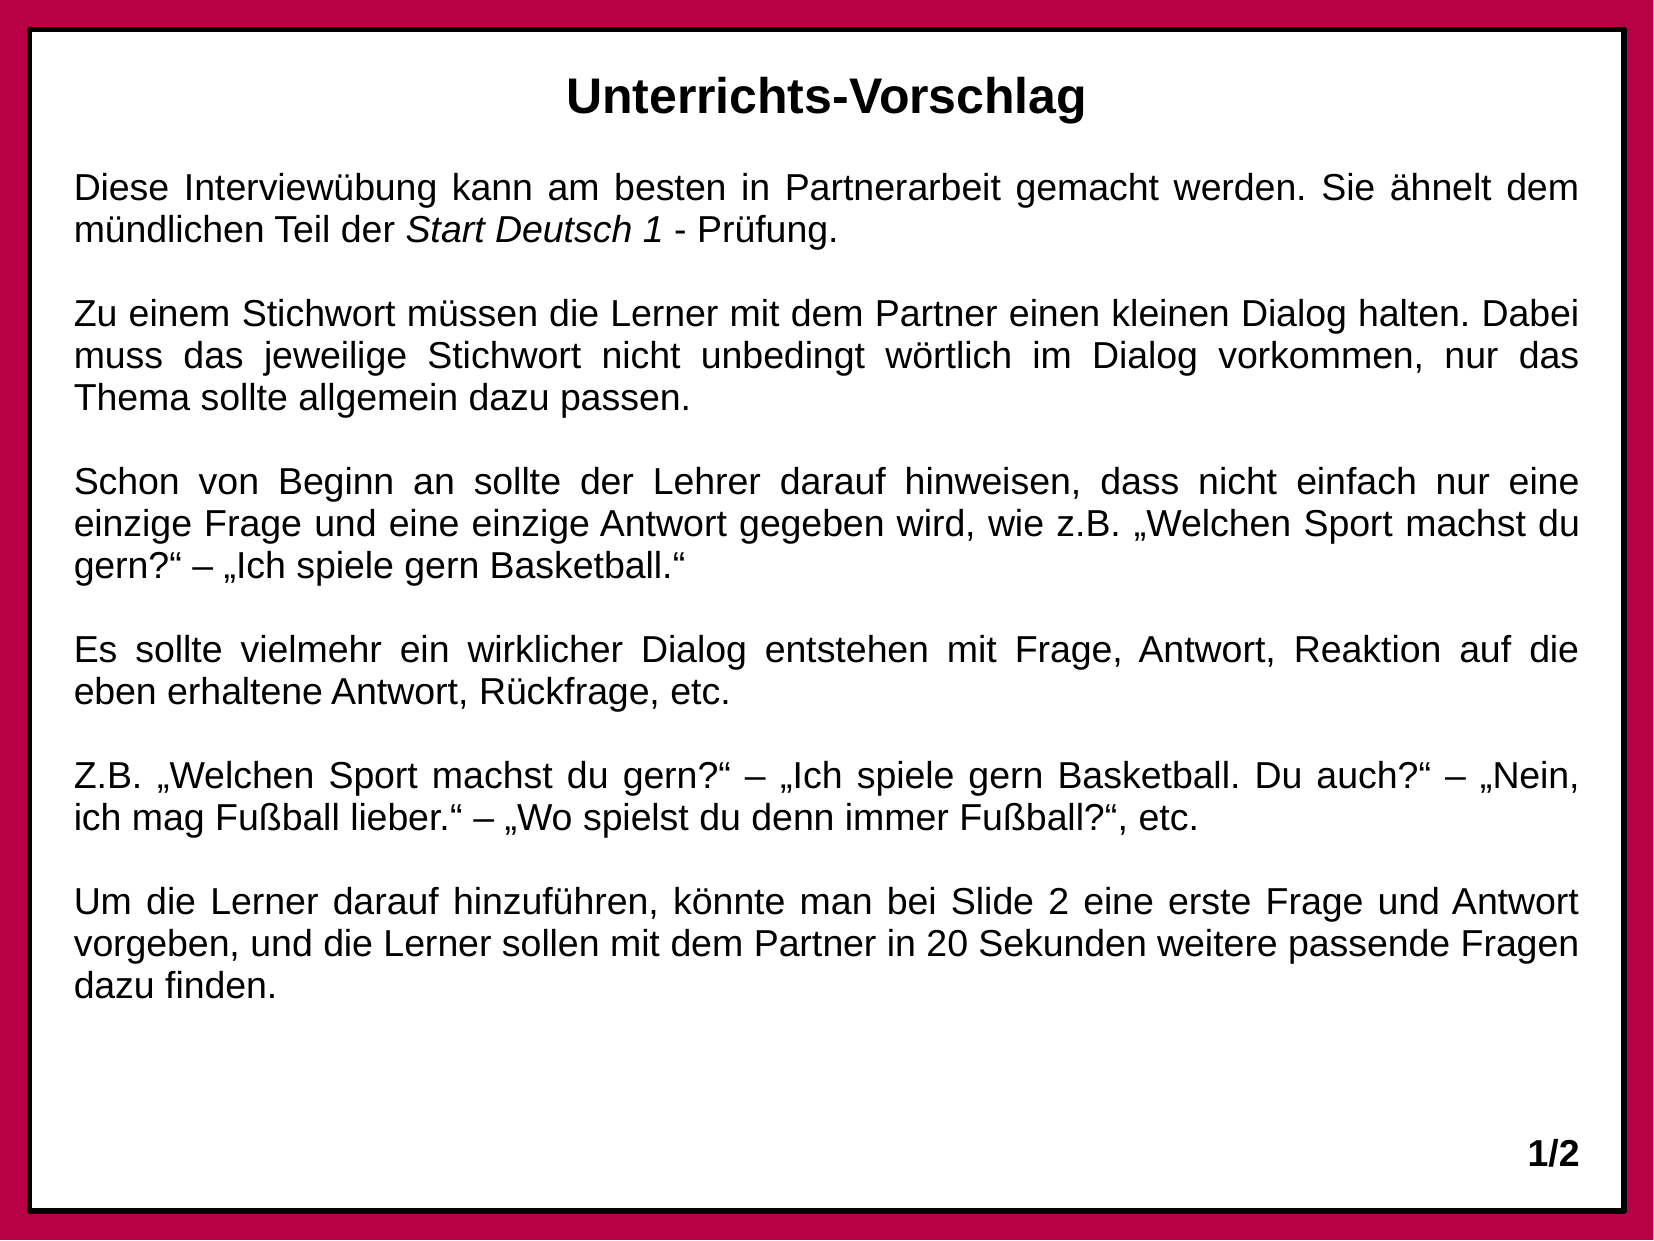

Unterrichts-Vorschlag
Diese Interviewübung kann am besten in Partnerarbeit gemacht werden. Sie ähnelt dem mündlichen Teil der Start Deutsch 1 - Prüfung.
Zu einem Stichwort müssen die Lerner mit dem Partner einen kleinen Dialog halten. Dabei muss das jeweilige Stichwort nicht unbedingt wörtlich im Dialog vorkommen, nur das Thema sollte allgemein dazu passen.
Schon von Beginn an sollte der Lehrer darauf hinweisen, dass nicht einfach nur eine einzige Frage und eine einzige Antwort gegeben wird, wie z.B. „Welchen Sport machst du gern?“ – „Ich spiele gern Basketball.“
Es sollte vielmehr ein wirklicher Dialog entstehen mit Frage, Antwort, Reaktion auf die eben erhaltene Antwort, Rückfrage, etc.
Z.B. „Welchen Sport machst du gern?“ – „Ich spiele gern Basketball. Du auch?“ – „Nein, ich mag Fußball lieber.“ – „Wo spielst du denn immer Fußball?“, etc.
Um die Lerner darauf hinzuführen, könnte man bei Slide 2 eine erste Frage und Antwort vorgeben, und die Lerner sollen mit dem Partner in 20 Sekunden weitere passende Fragen dazu finden.
1/2